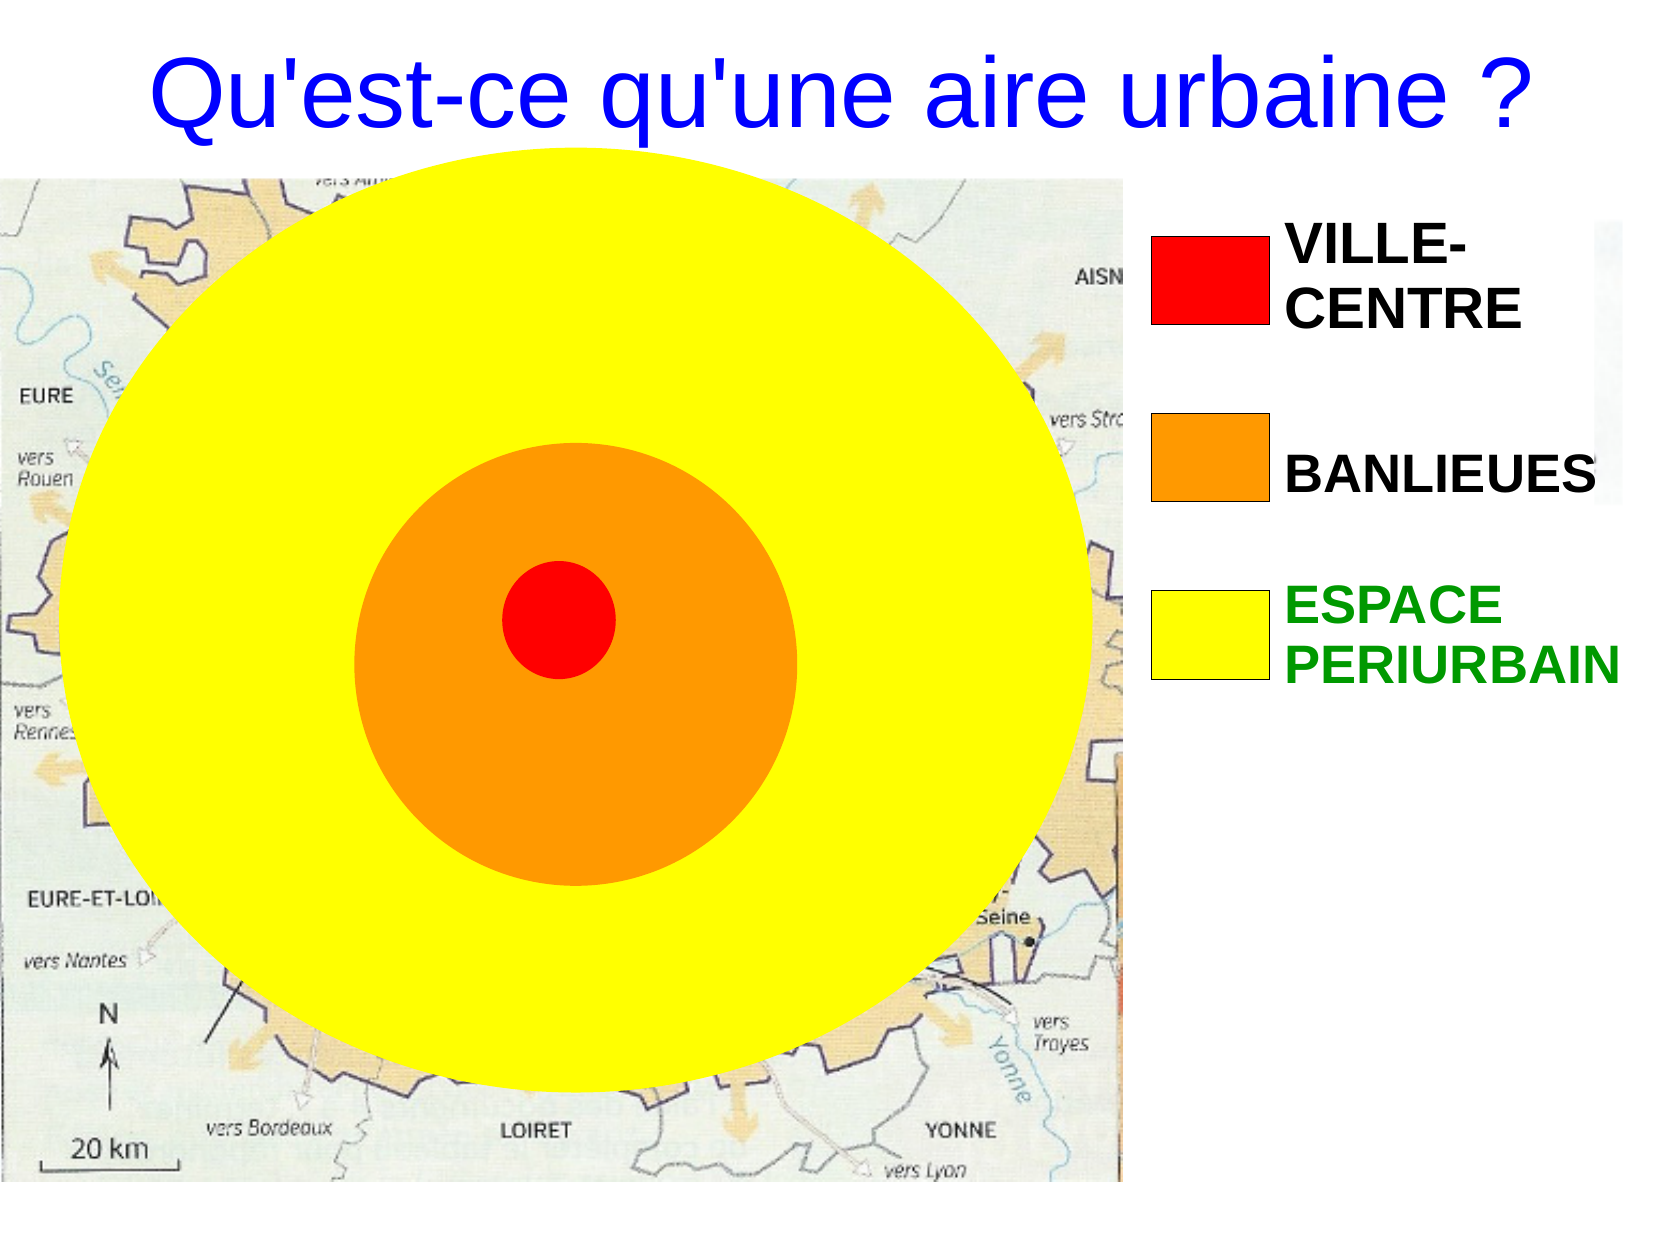

Qu'est-ce qu'une aire urbaine ?
VILLE-CENTRE
BANLIEUES
ESPACE
PERIURBAIN